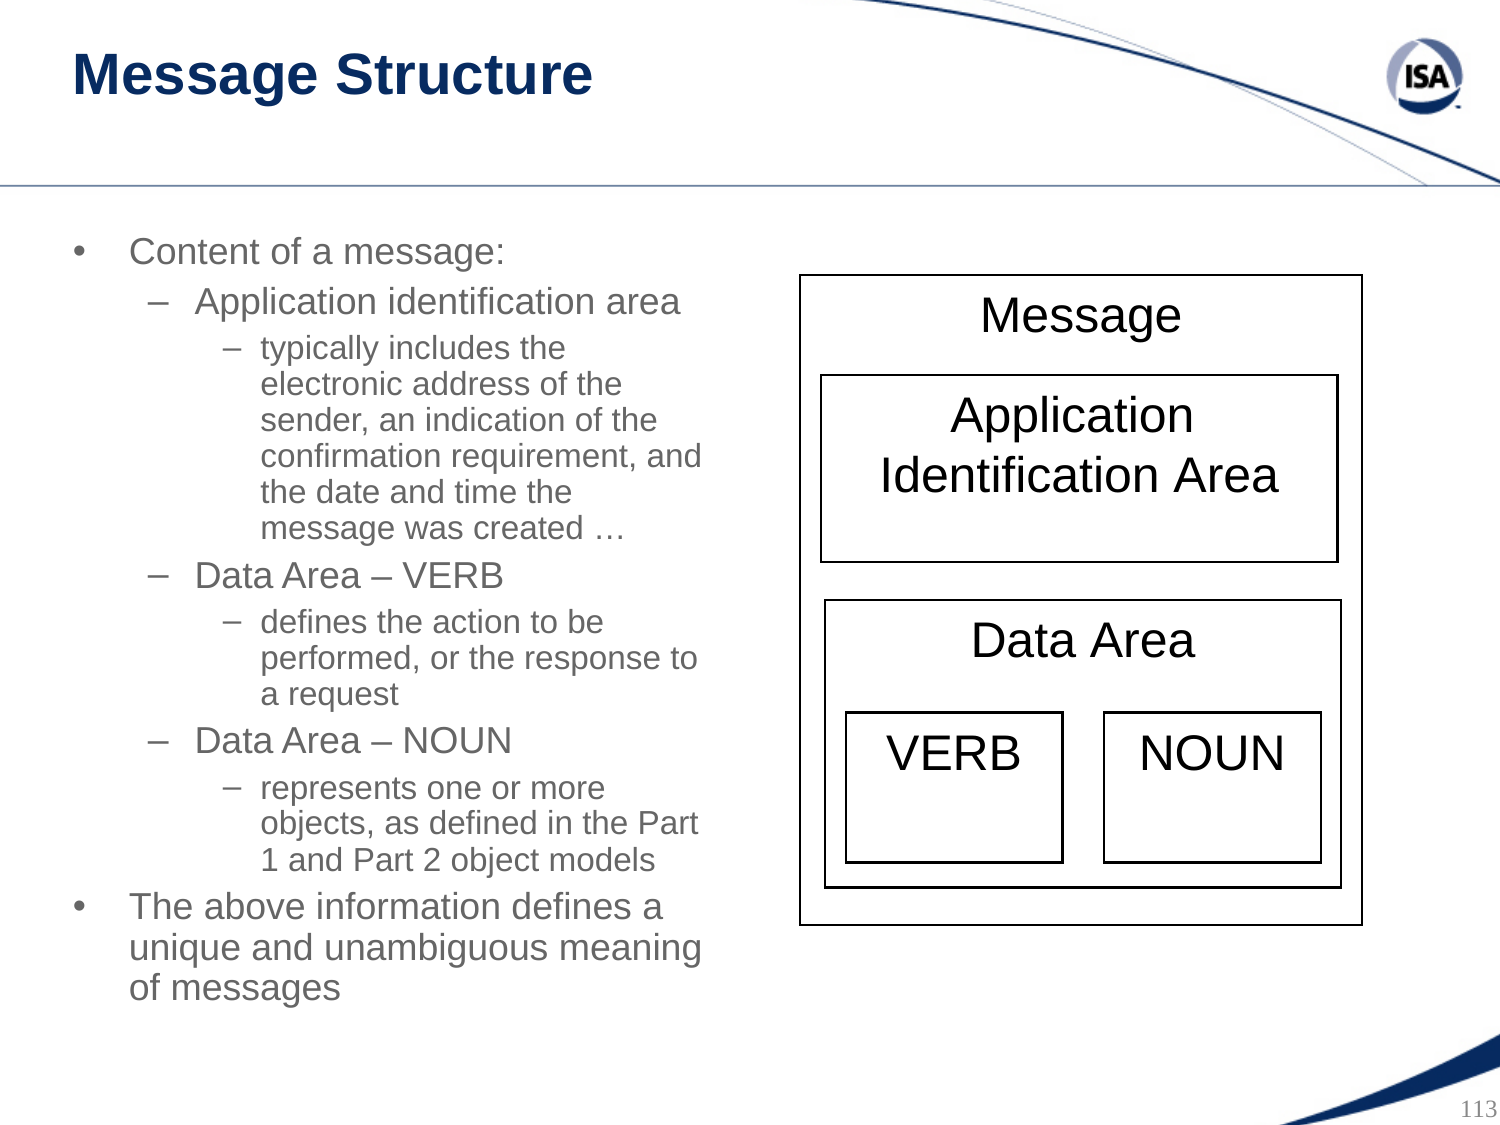

# Message Structure
Content of a message:
Application identification area
typically includes the electronic address of the sender, an indication of the confirmation requirement, and the date and time the message was created …
Data Area – VERB
defines the action to be performed, or the response to a request
Data Area – NOUN
represents one or more objects, as defined in the Part 1 and Part 2 object models
The above information defines a unique and unambiguous meaning of messages
Message
Application
Identification Area
Data Area
VERB
NOUN